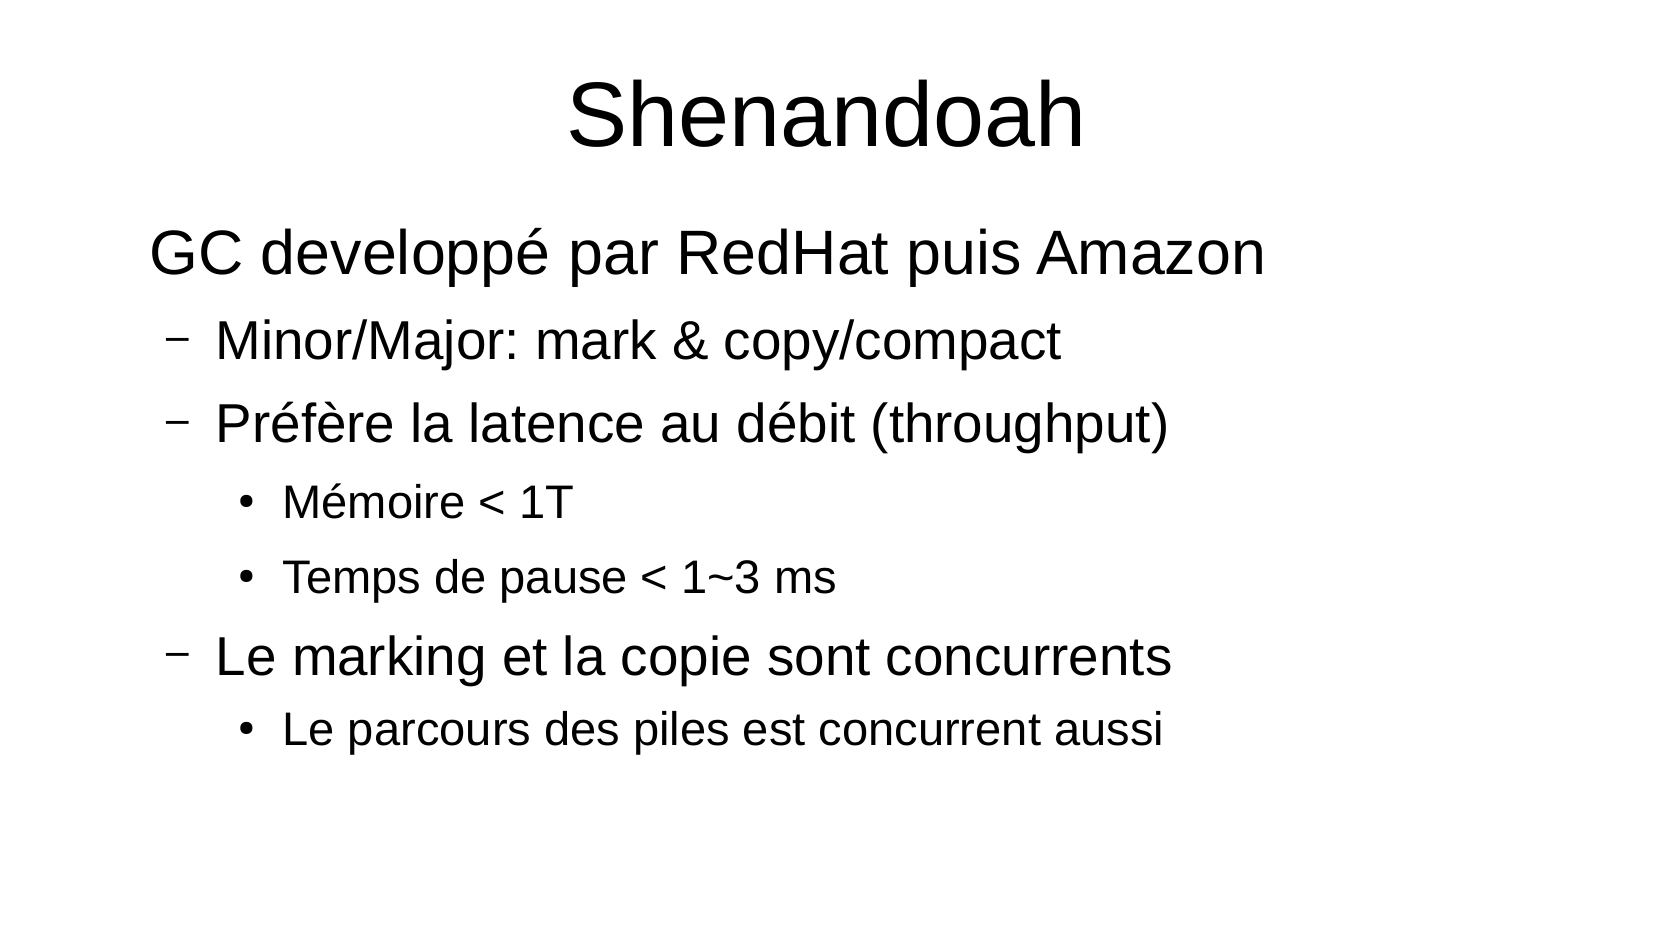

# Shenandoah
GC developpé par RedHat puis Amazon
Minor/Major: mark & copy/compact
Préfère la latence au débit (throughput)
Mémoire < 1T
Temps de pause < 1~3 ms
Le marking et la copie sont concurrents
Le parcours des piles est concurrent aussi